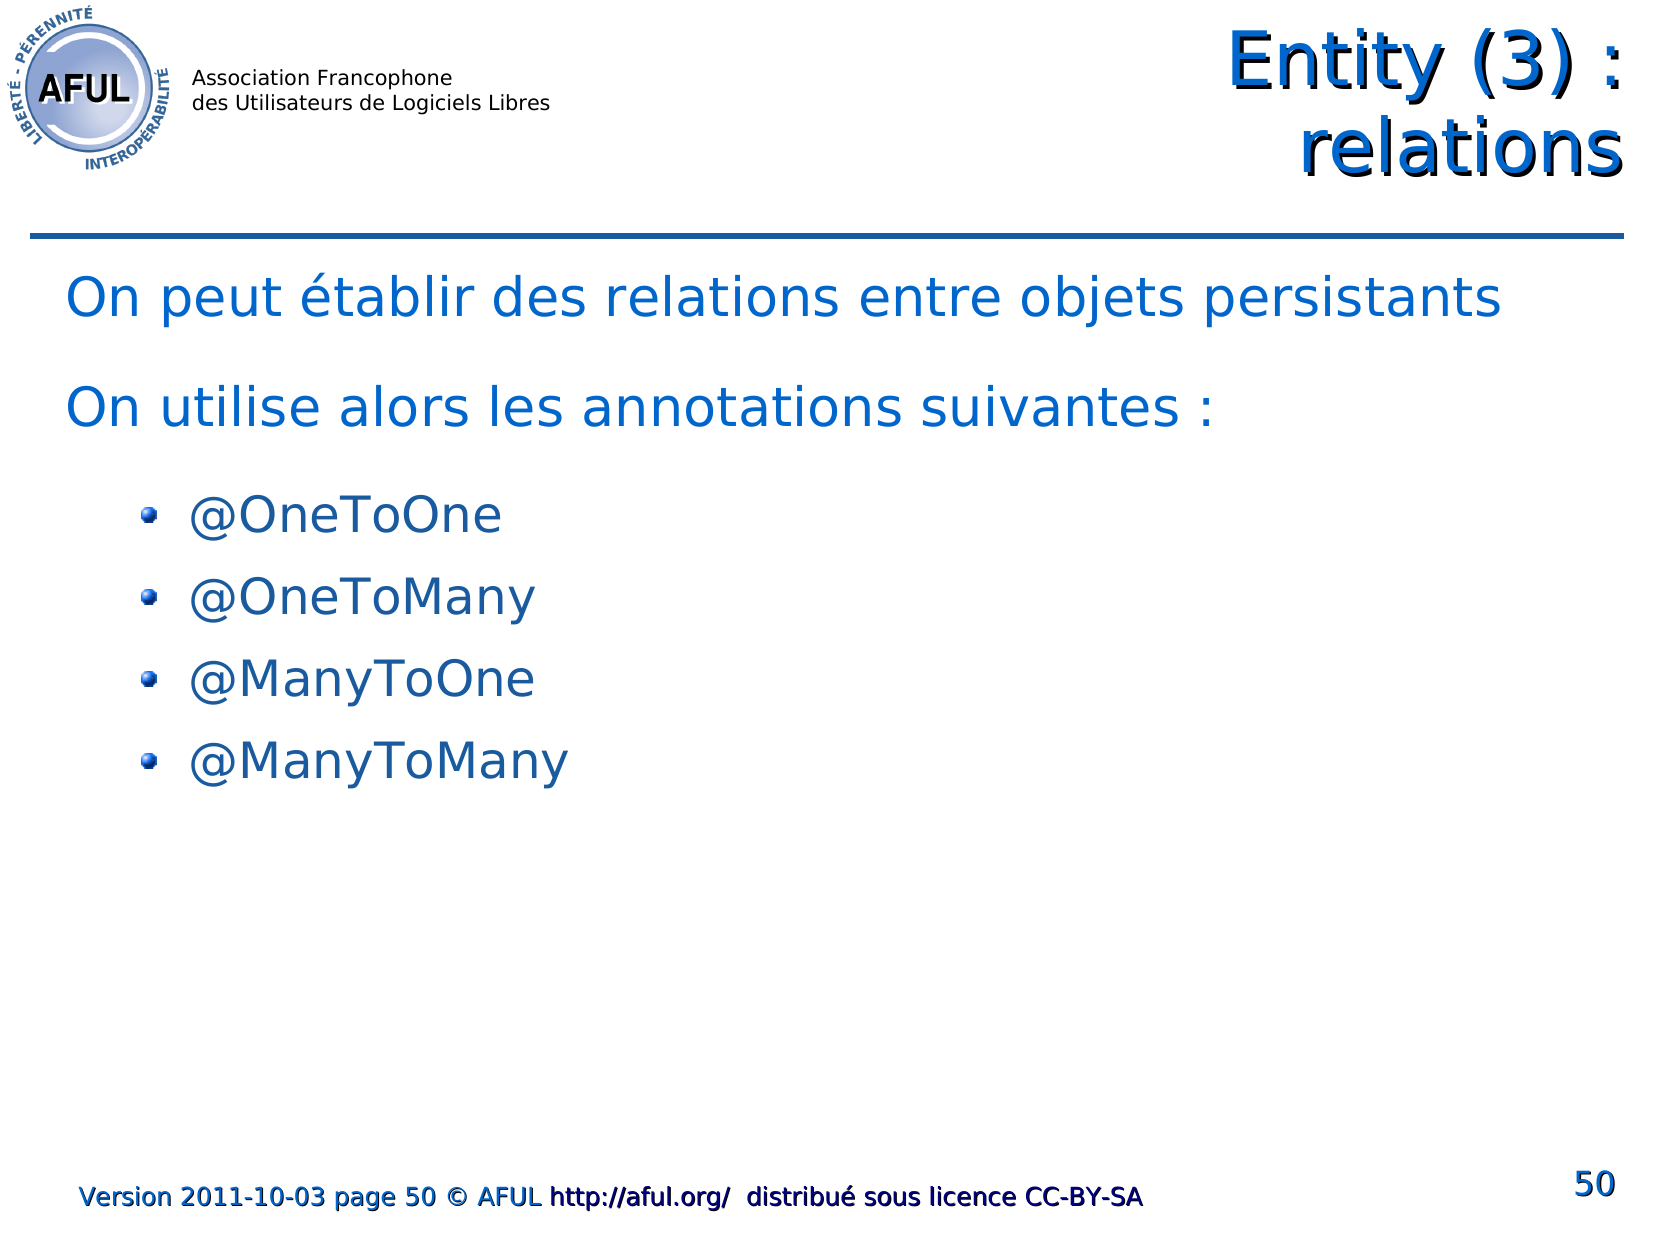

# Entity (3) : relations
On peut établir des relations entre objets persistants
On utilise alors les annotations suivantes :
@OneToOne
@OneToMany
@ManyToOne
@ManyToMany